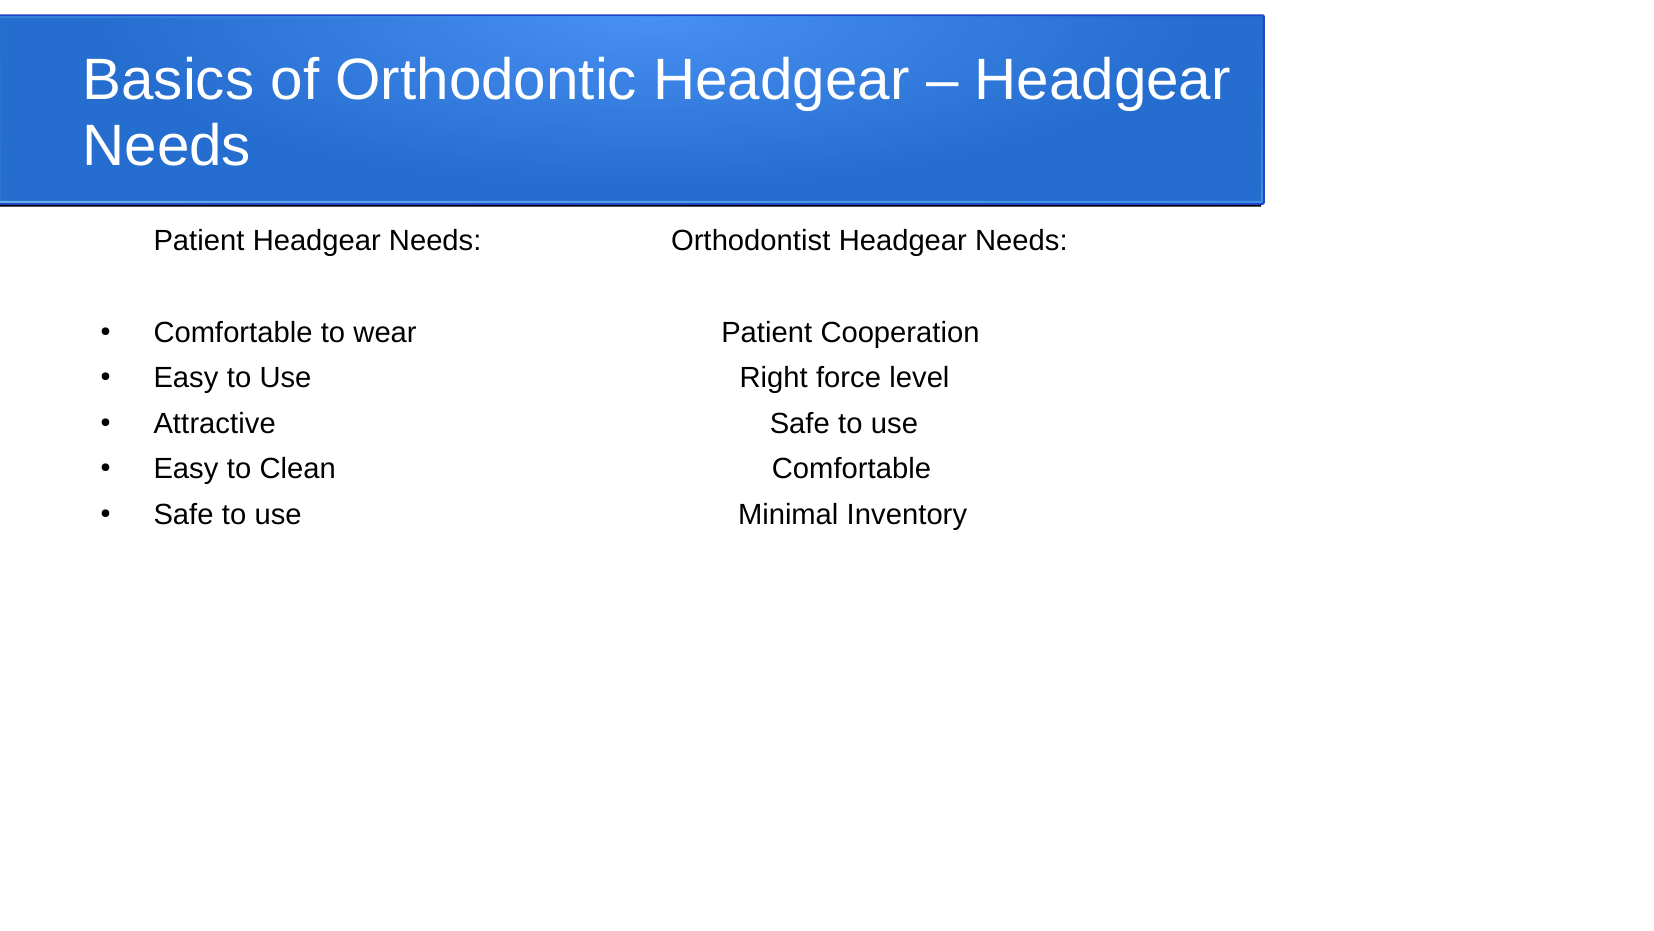

# Basics of Orthodontic Headgear – Headgear Needs
Patient Headgear Needs: Orthodontist Headgear Needs:
Comfortable to wear Patient Cooperation
Easy to Use Right force level
Attractive Safe to use
Easy to Clean Comfortable
Safe to use Minimal Inventory